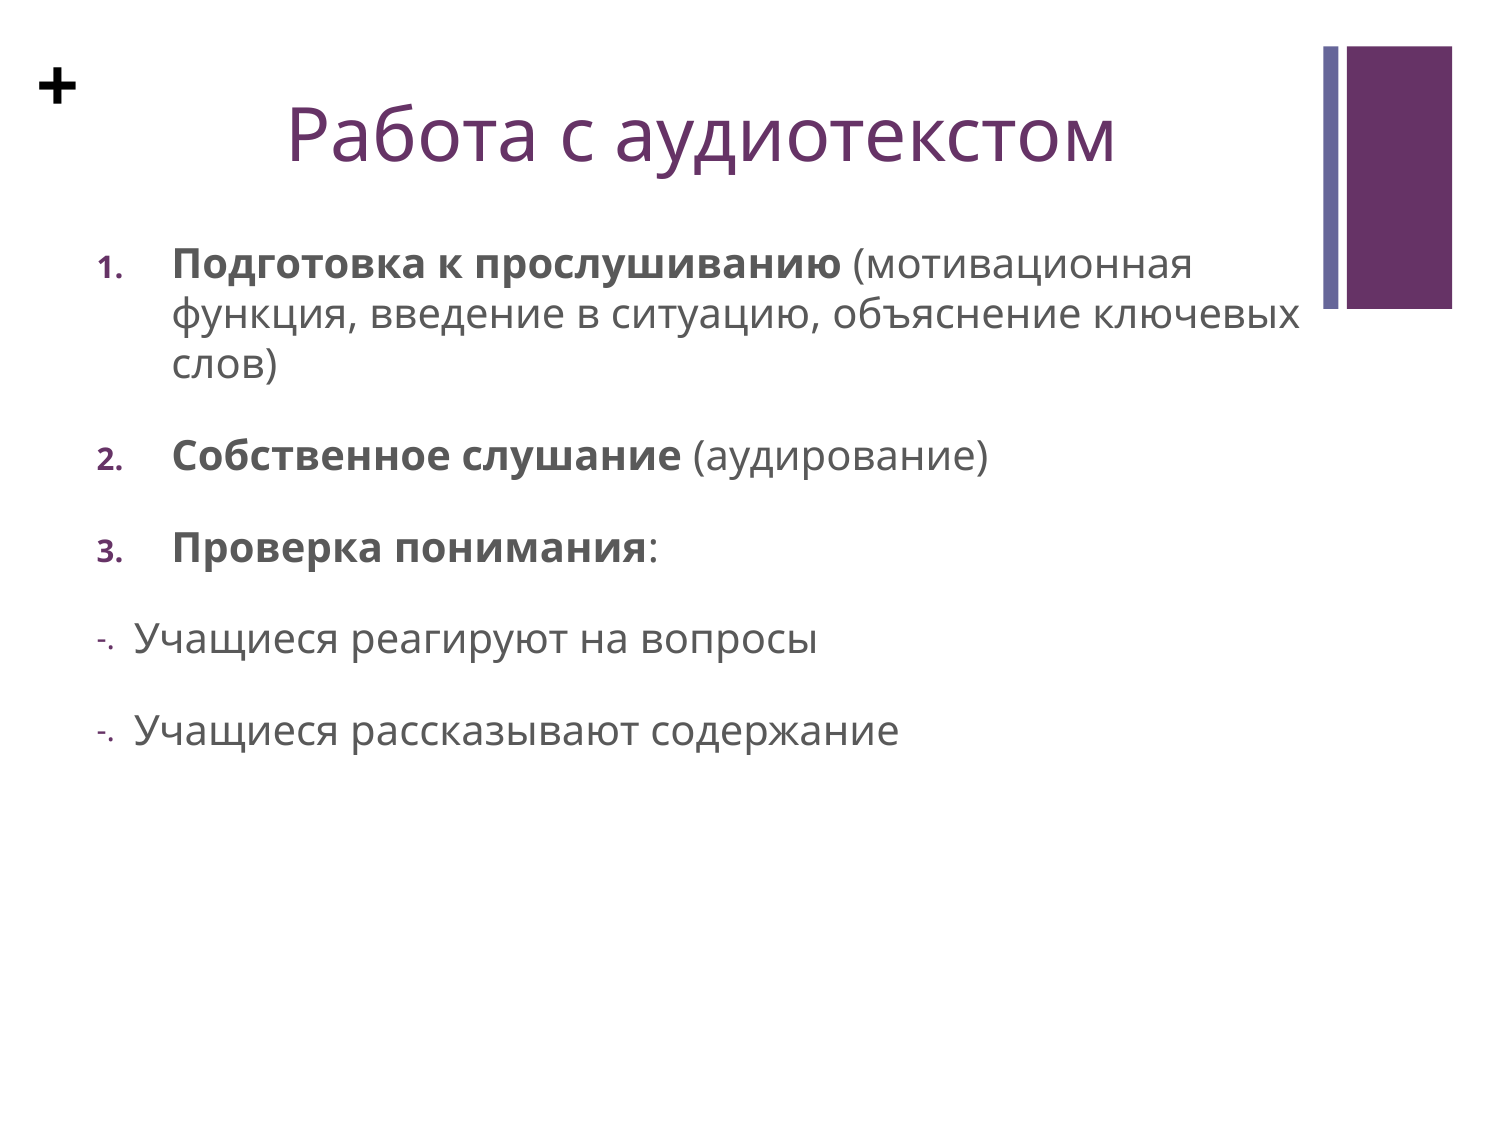

# Работа с аудиотекстом
Подготовка к прослушиванию (мотивационная функция, введение в ситуацию, объяснение ключевых слов)
Собственное слушание (аудирование)
Проверка понимания:
Учащиеся реагируют на вопросы
Учащиеся рассказывают содержание